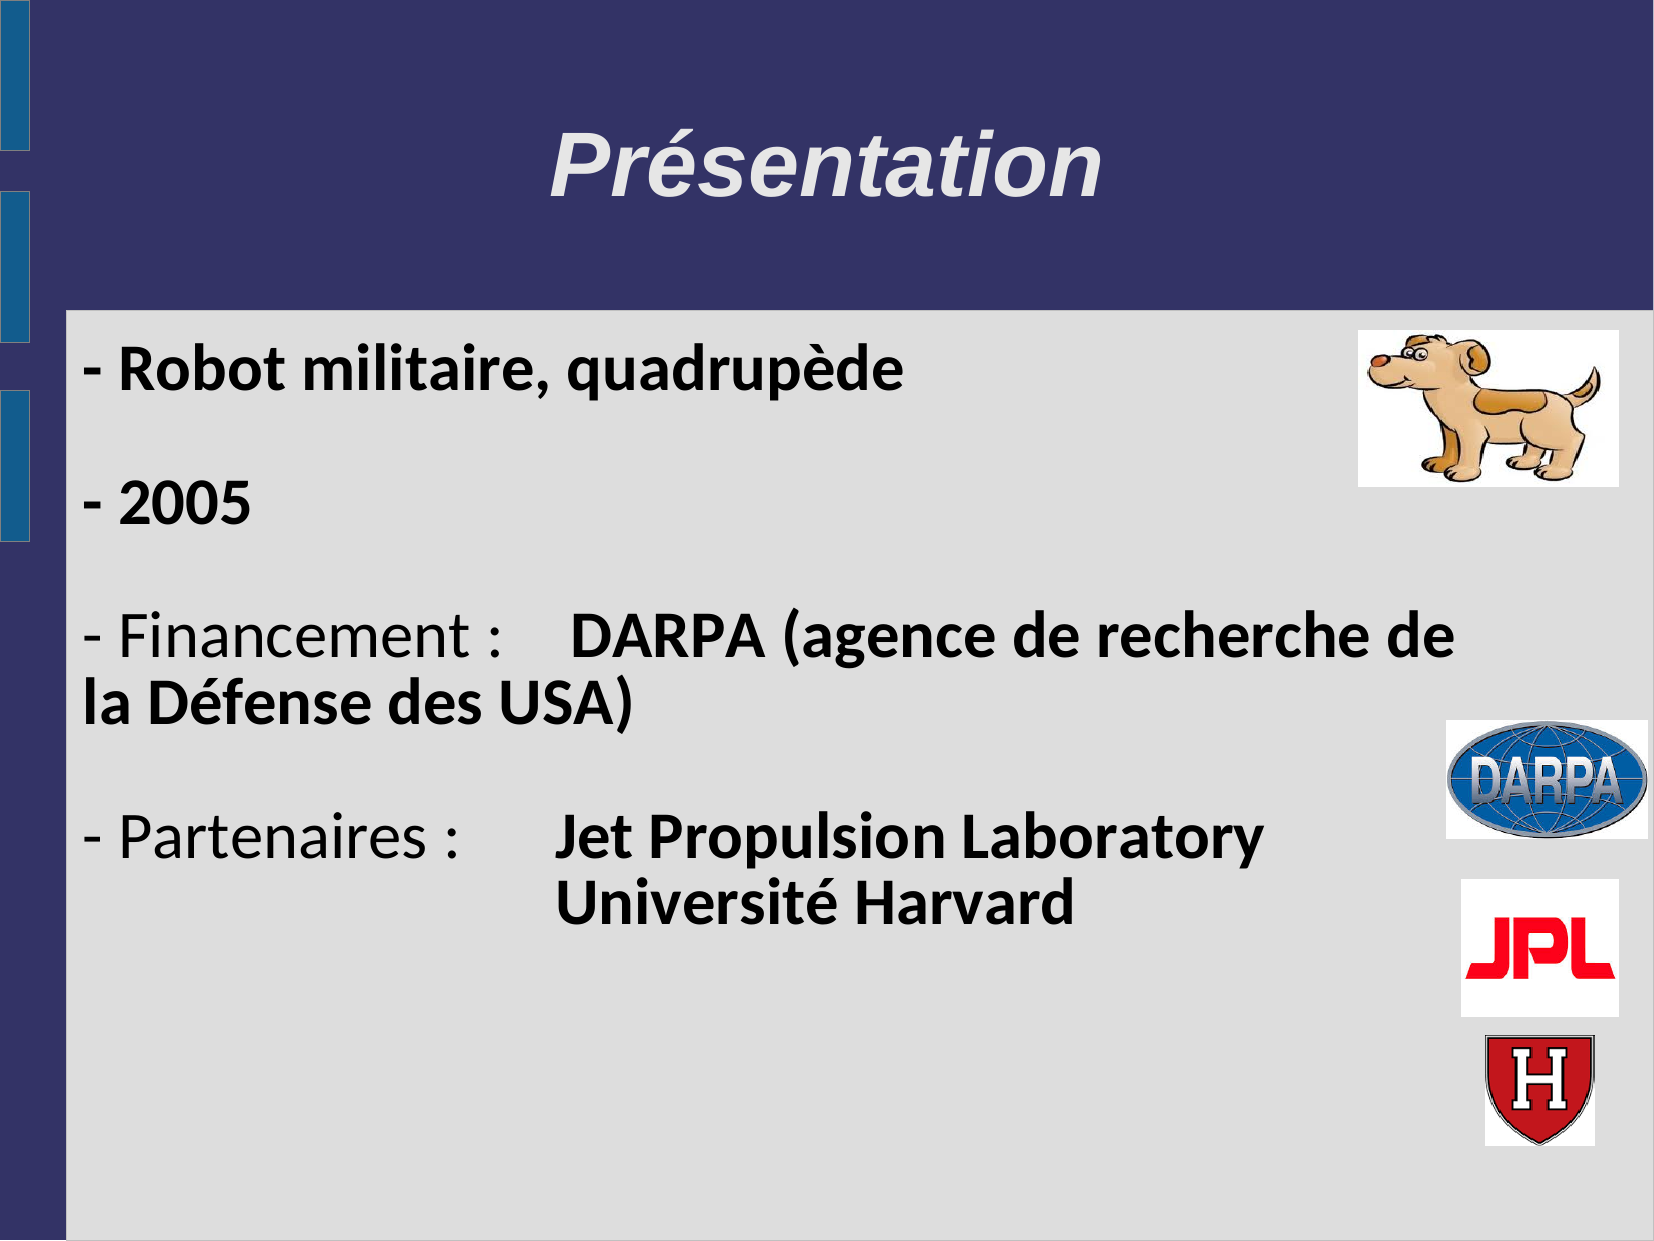

# Présentation
- Robot militaire, quadrupède
- 2005
- Financement : 	 DARPA (agence de recherche de la Défense des USA)
- Partenaires : 	Jet Propulsion Laboratory
				Université Harvard